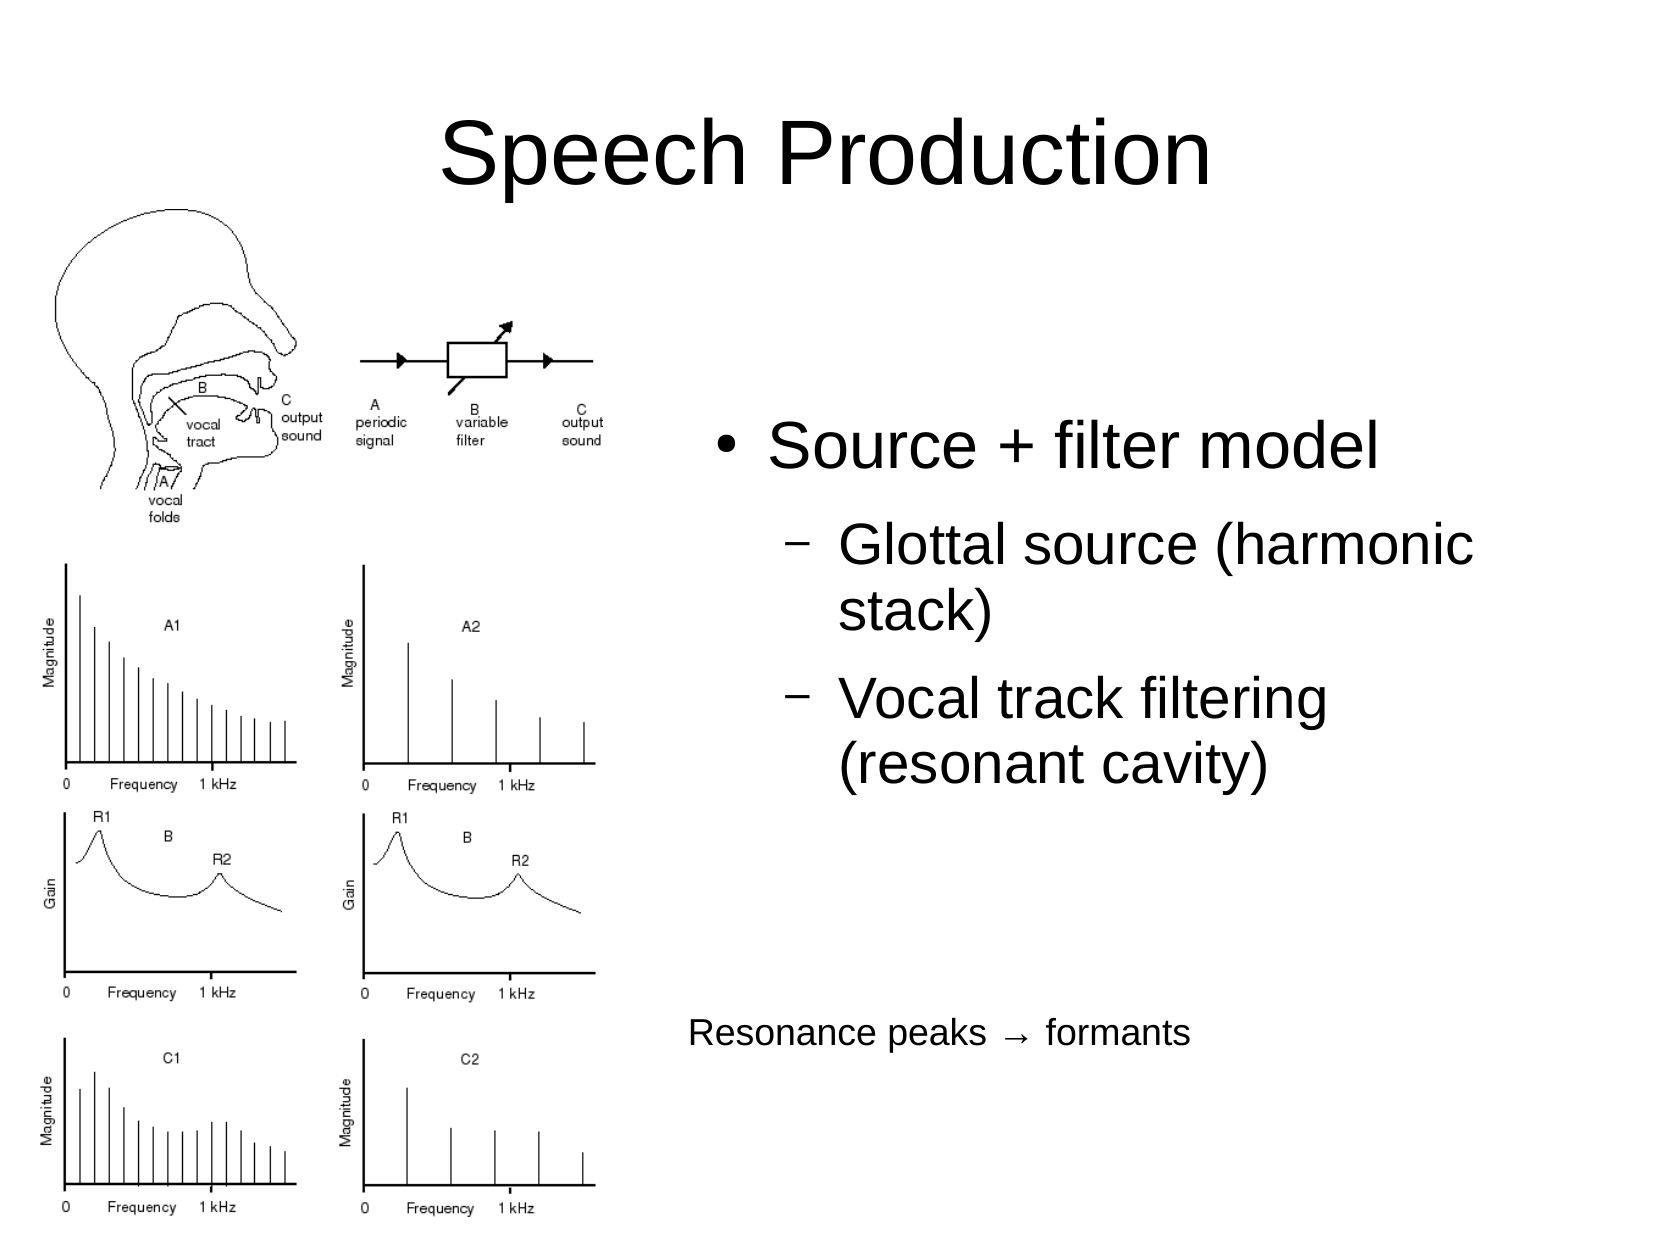

# Speech Production
Source + filter model
Glottal source (harmonic stack)
Vocal track filtering
(resonant cavity)
Resonance peaks → formants